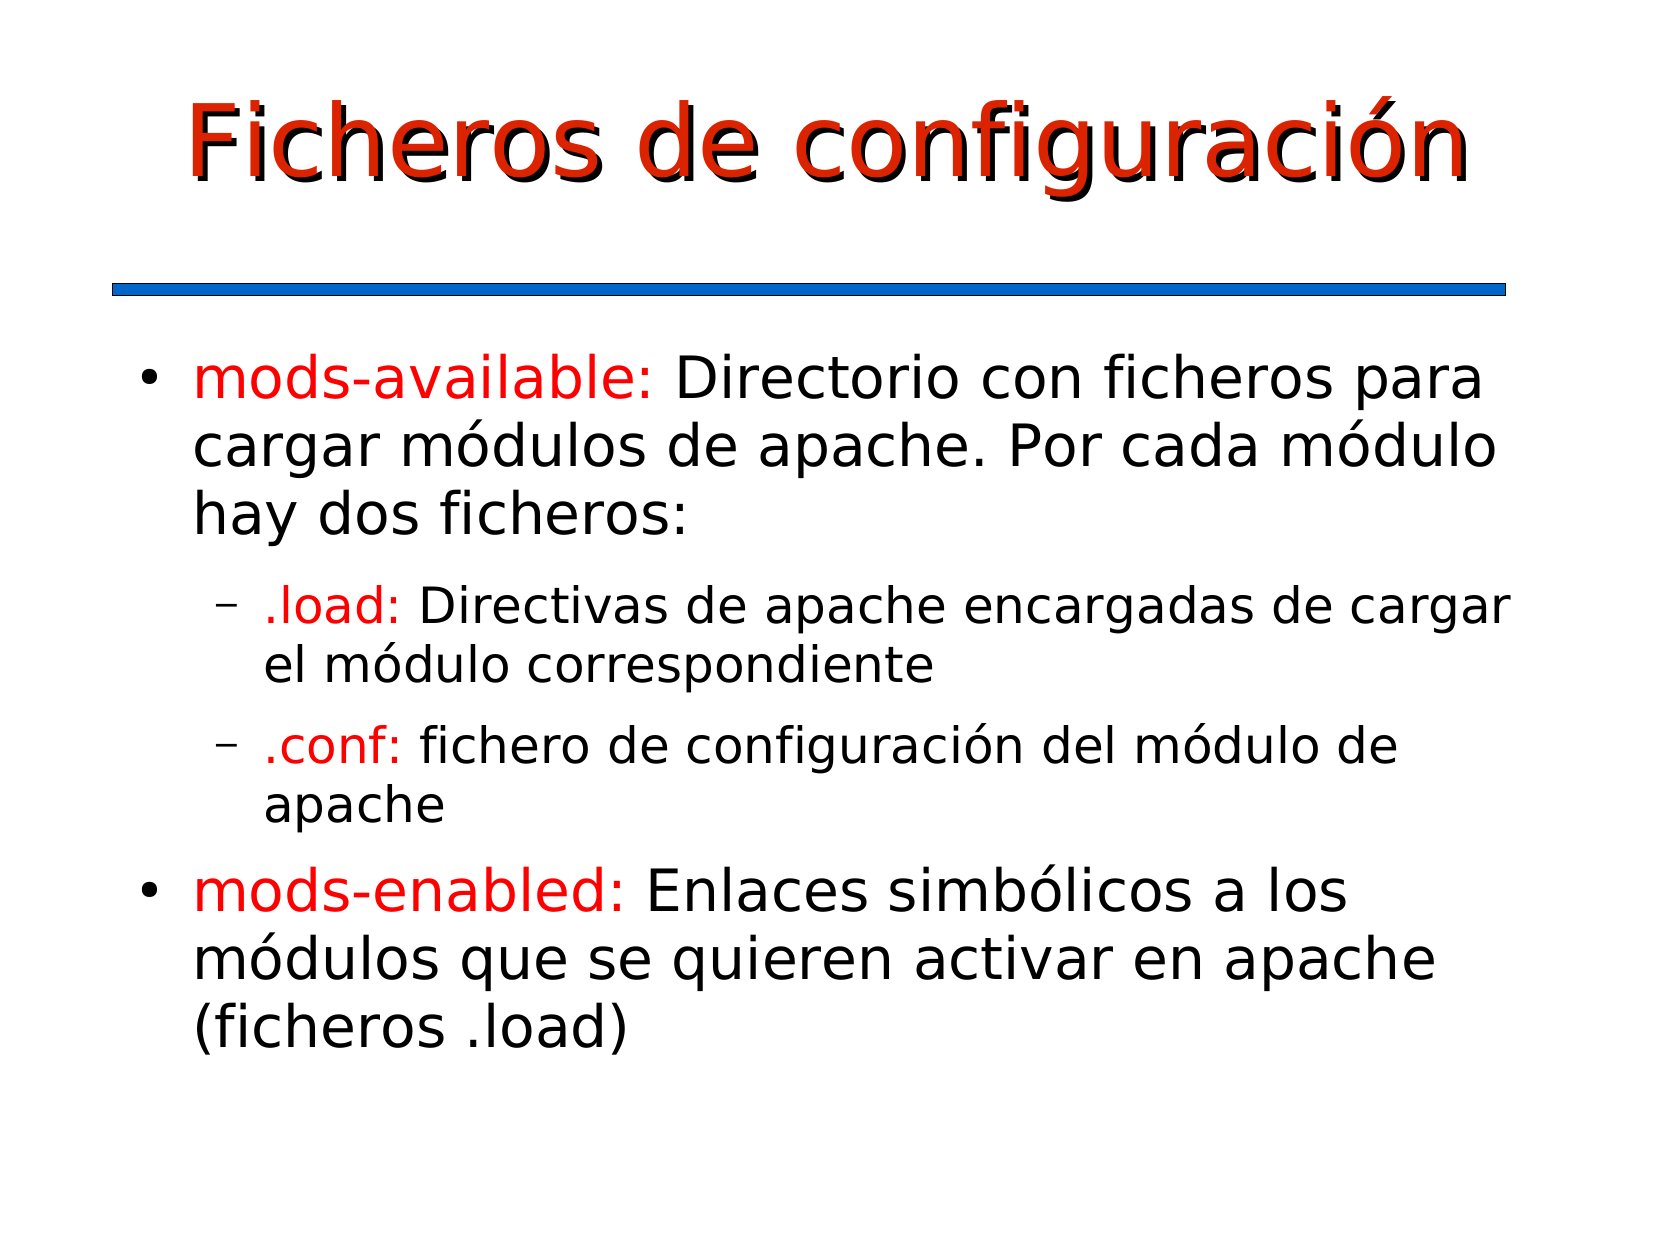

# Ficheros de configuración
mods-available: Directorio con ficheros para cargar módulos de apache. Por cada módulo hay dos ficheros:
.load: Directivas de apache encargadas de cargar el módulo correspondiente
.conf: fichero de configuración del módulo de apache
mods-enabled: Enlaces simbólicos a los módulos que se quieren activar en apache (ficheros .load)